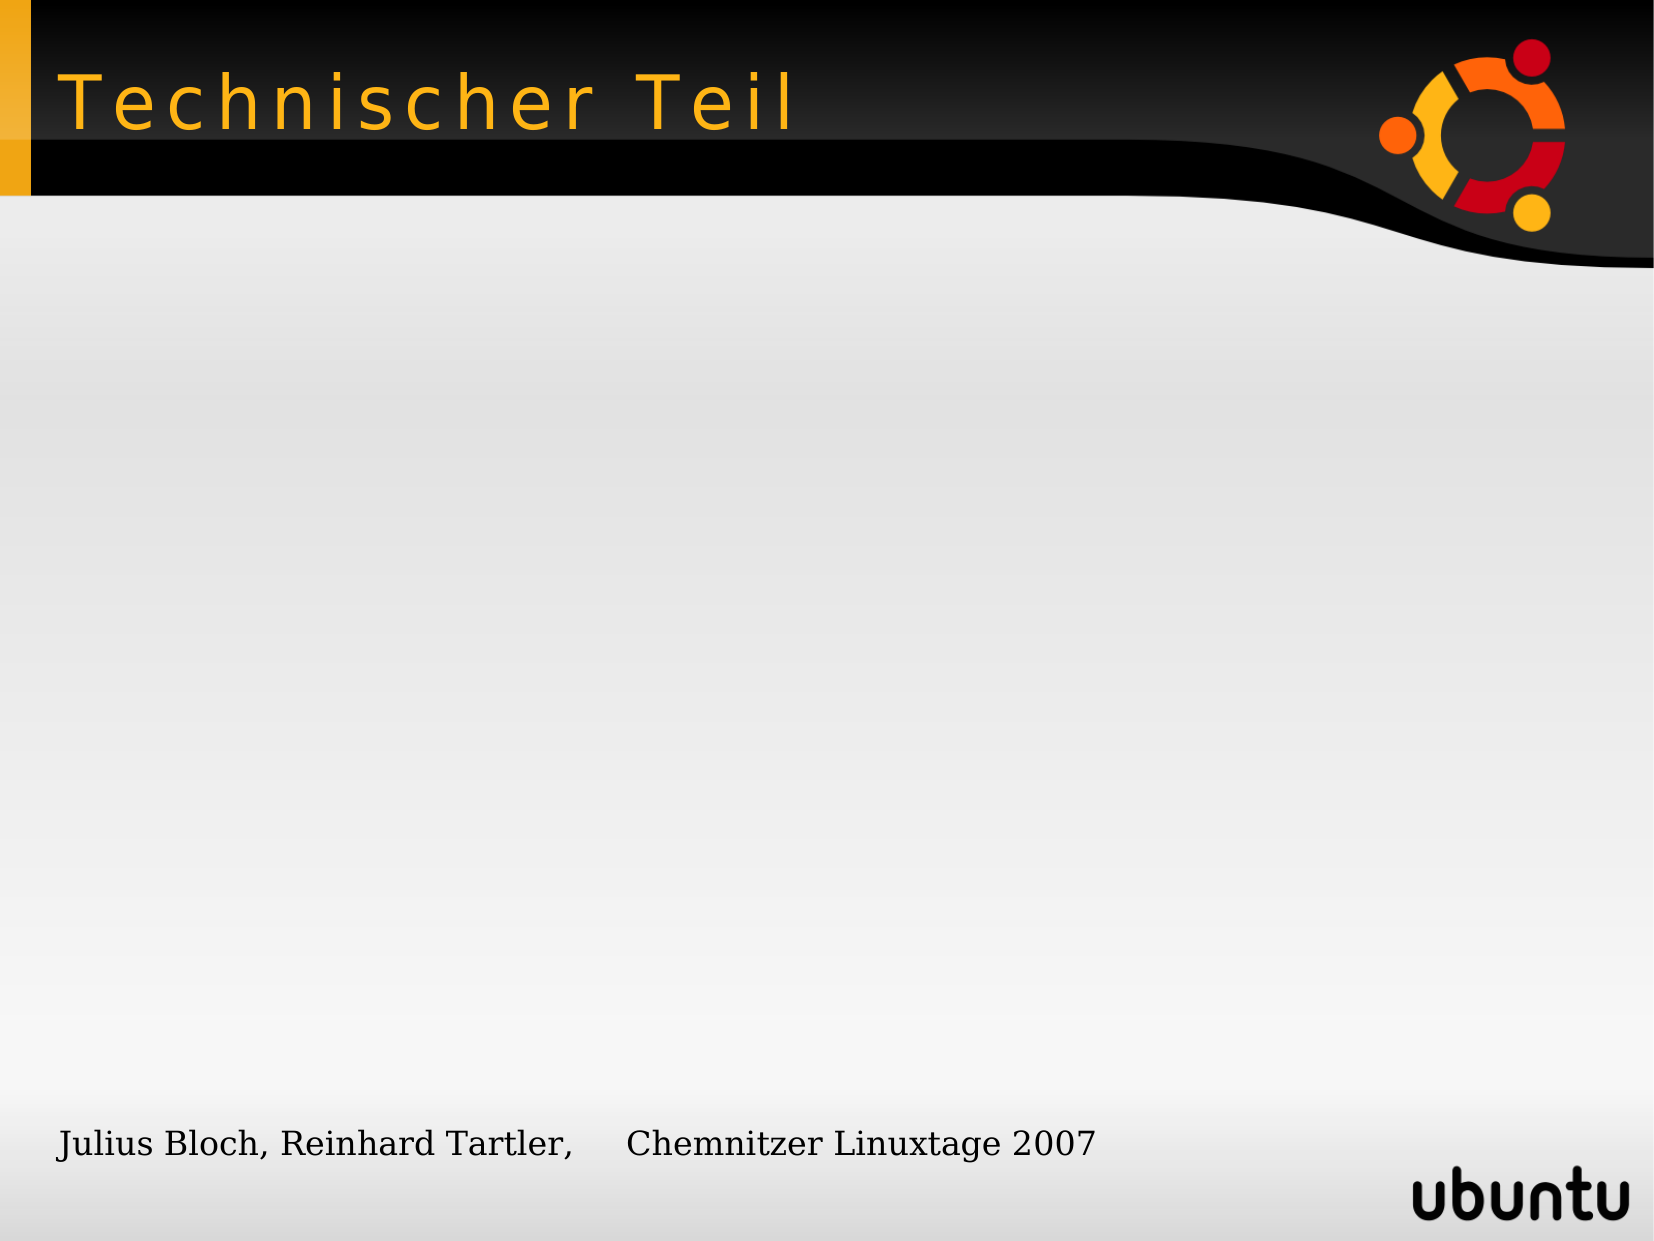

# Technischer Teil
Julius Bloch, Reinhard Tartler, Chemnitzer Linuxtage 2007